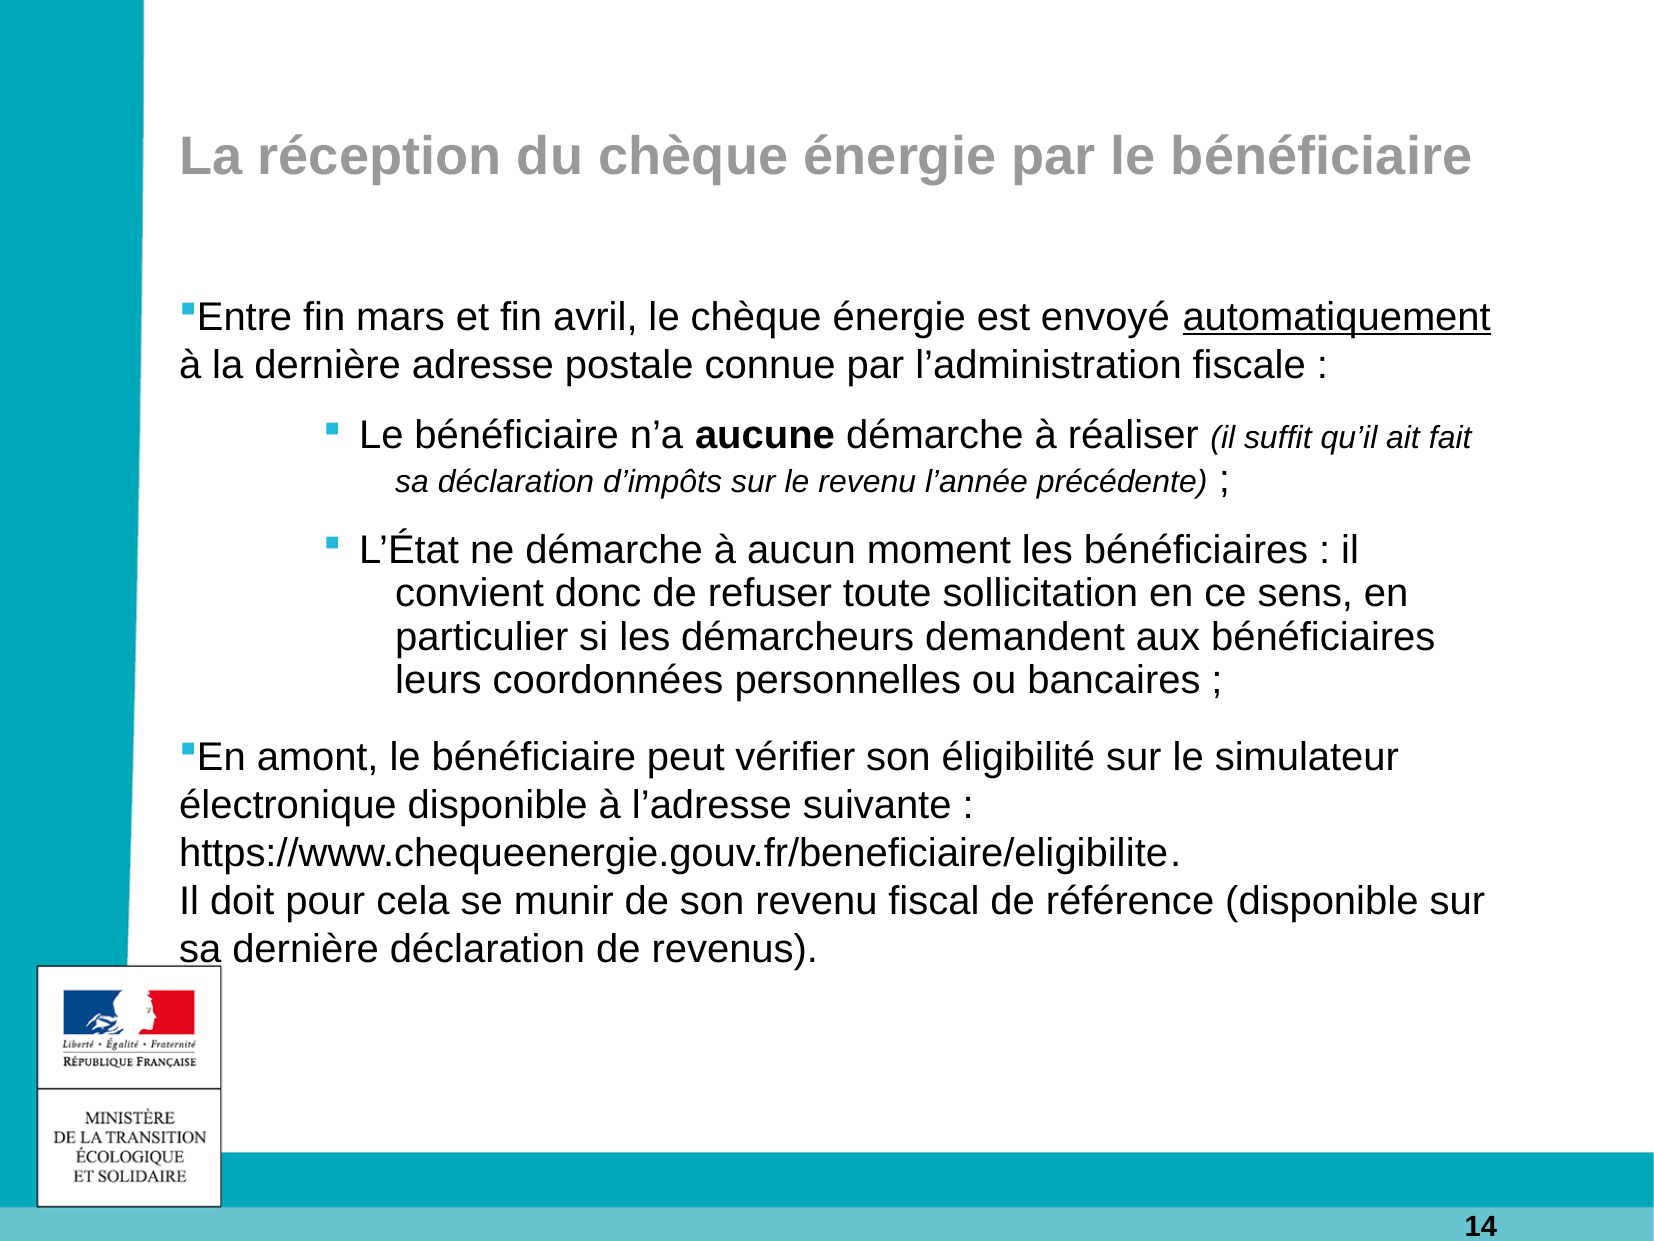

# La réception du chèque énergie par le bénéficiaire
Entre fin mars et fin avril, le chèque énergie est envoyé automatiquement à la dernière adresse postale connue par l’administration fiscale :
Le bénéficiaire n’a aucune démarche à réaliser (il suffit qu’il ait fait sa déclaration d’impôts sur le revenu l’année précédente) ;
L’État ne démarche à aucun moment les bénéficiaires : il convient donc de refuser toute sollicitation en ce sens, en particulier si les démarcheurs demandent aux bénéficiaires leurs coordonnées personnelles ou bancaires ;
En amont, le bénéficiaire peut vérifier son éligibilité sur le simulateur électronique disponible à l’adresse suivante : https://www.chequeenergie.gouv.fr/beneficiaire/eligibilite.
Il doit pour cela se munir de son revenu fiscal de référence (disponible sur sa dernière déclaration de revenus).